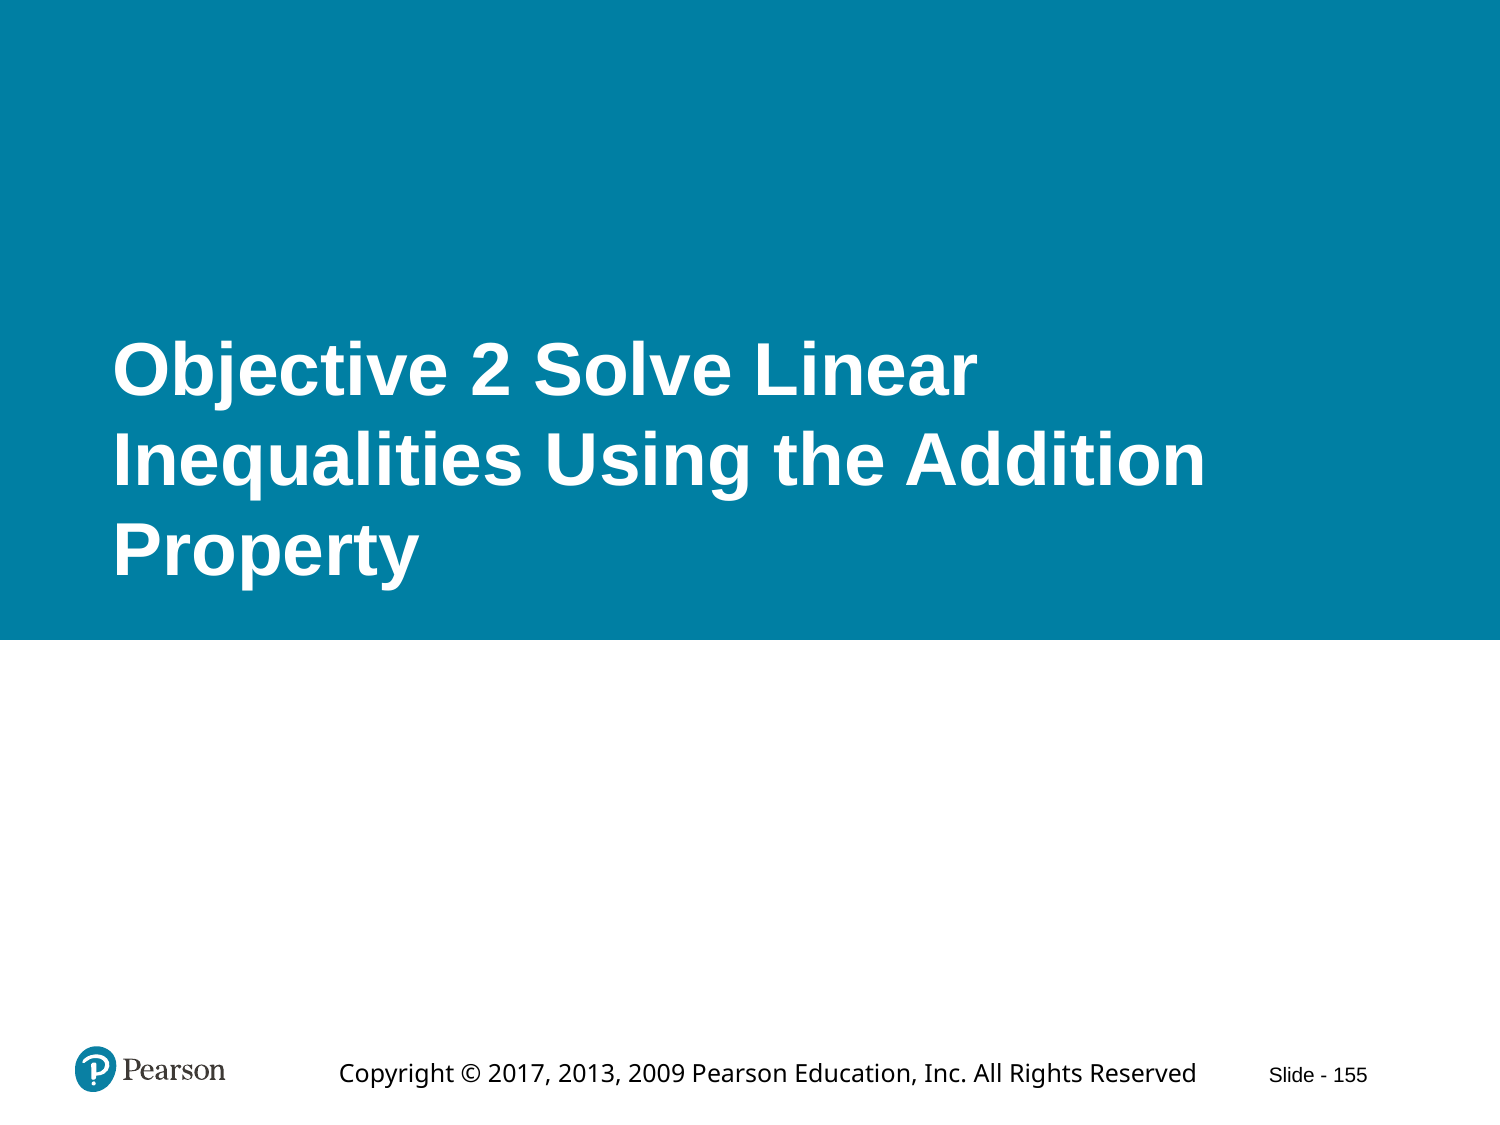

# Objective 2 Solve Linear Inequalities Using the Addition Property